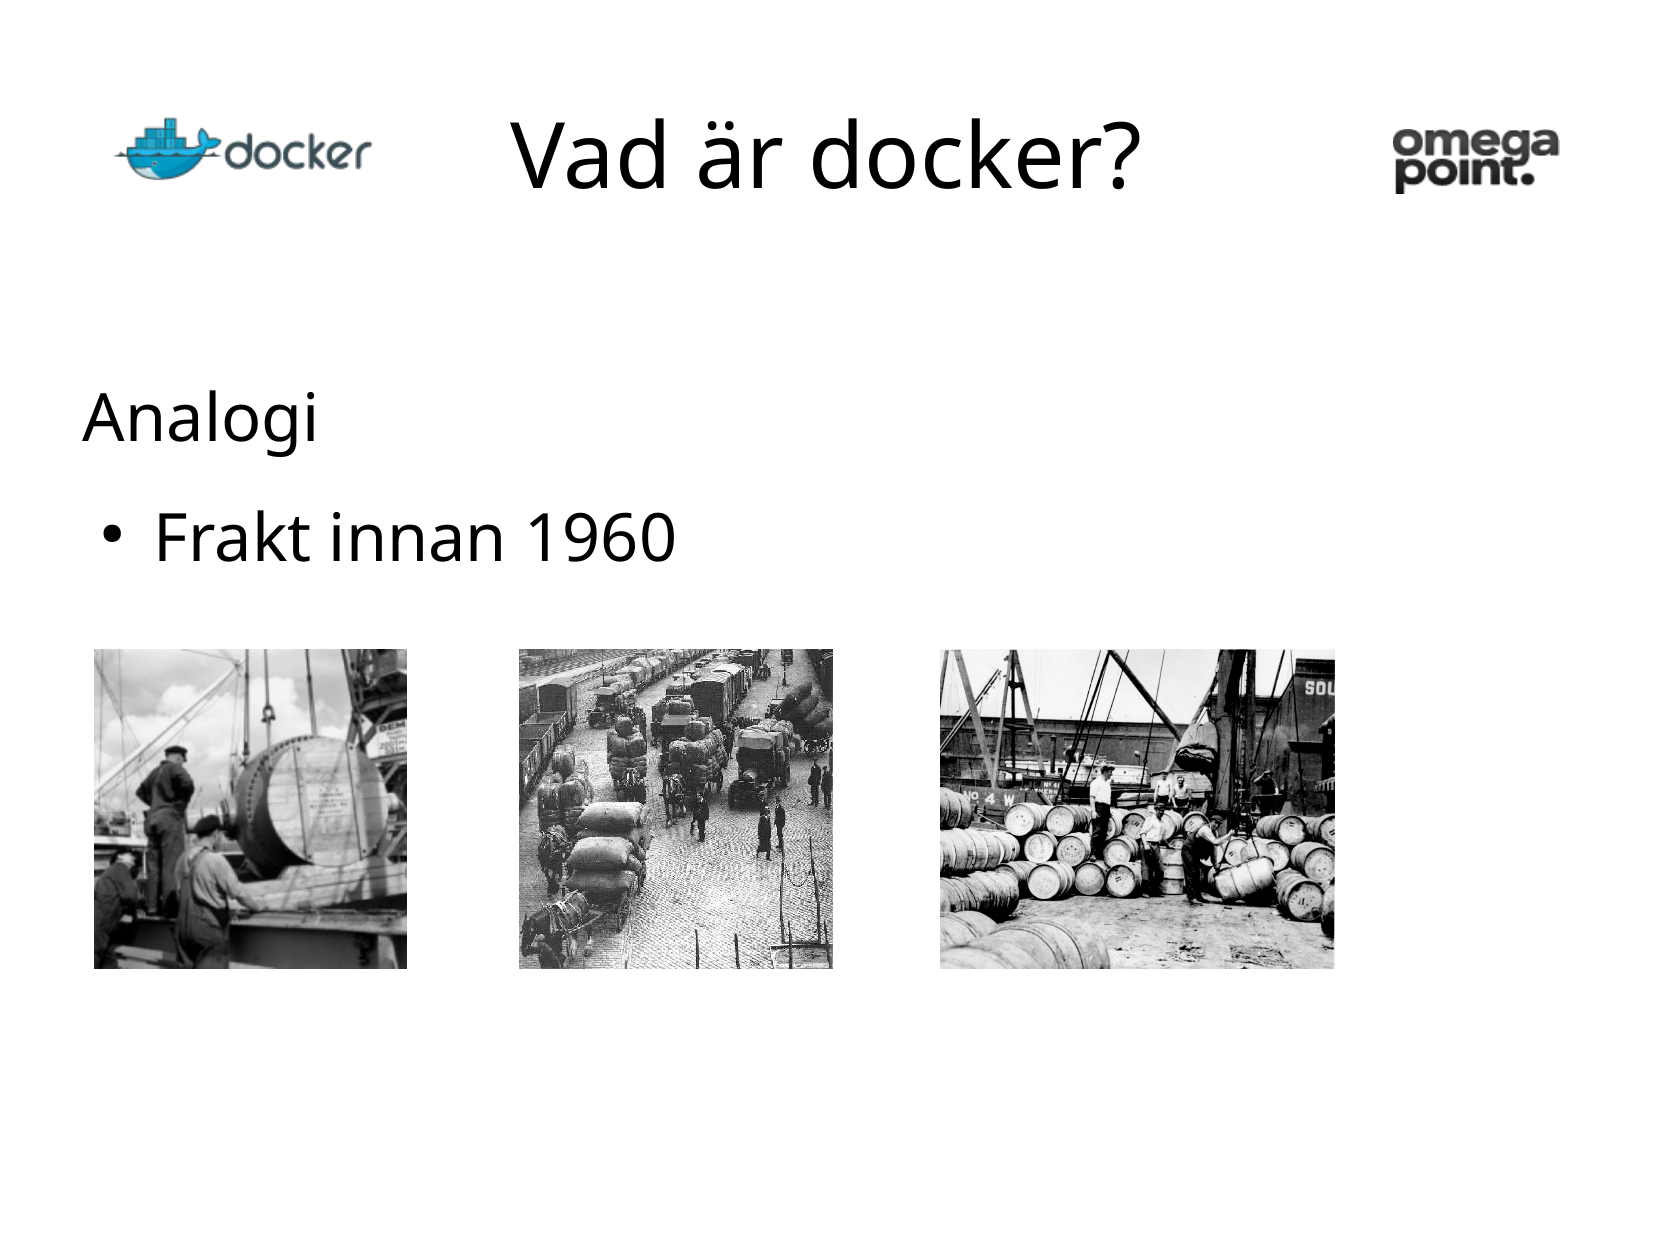

# Vad är docker?
Analogi
Frakt innan 1960